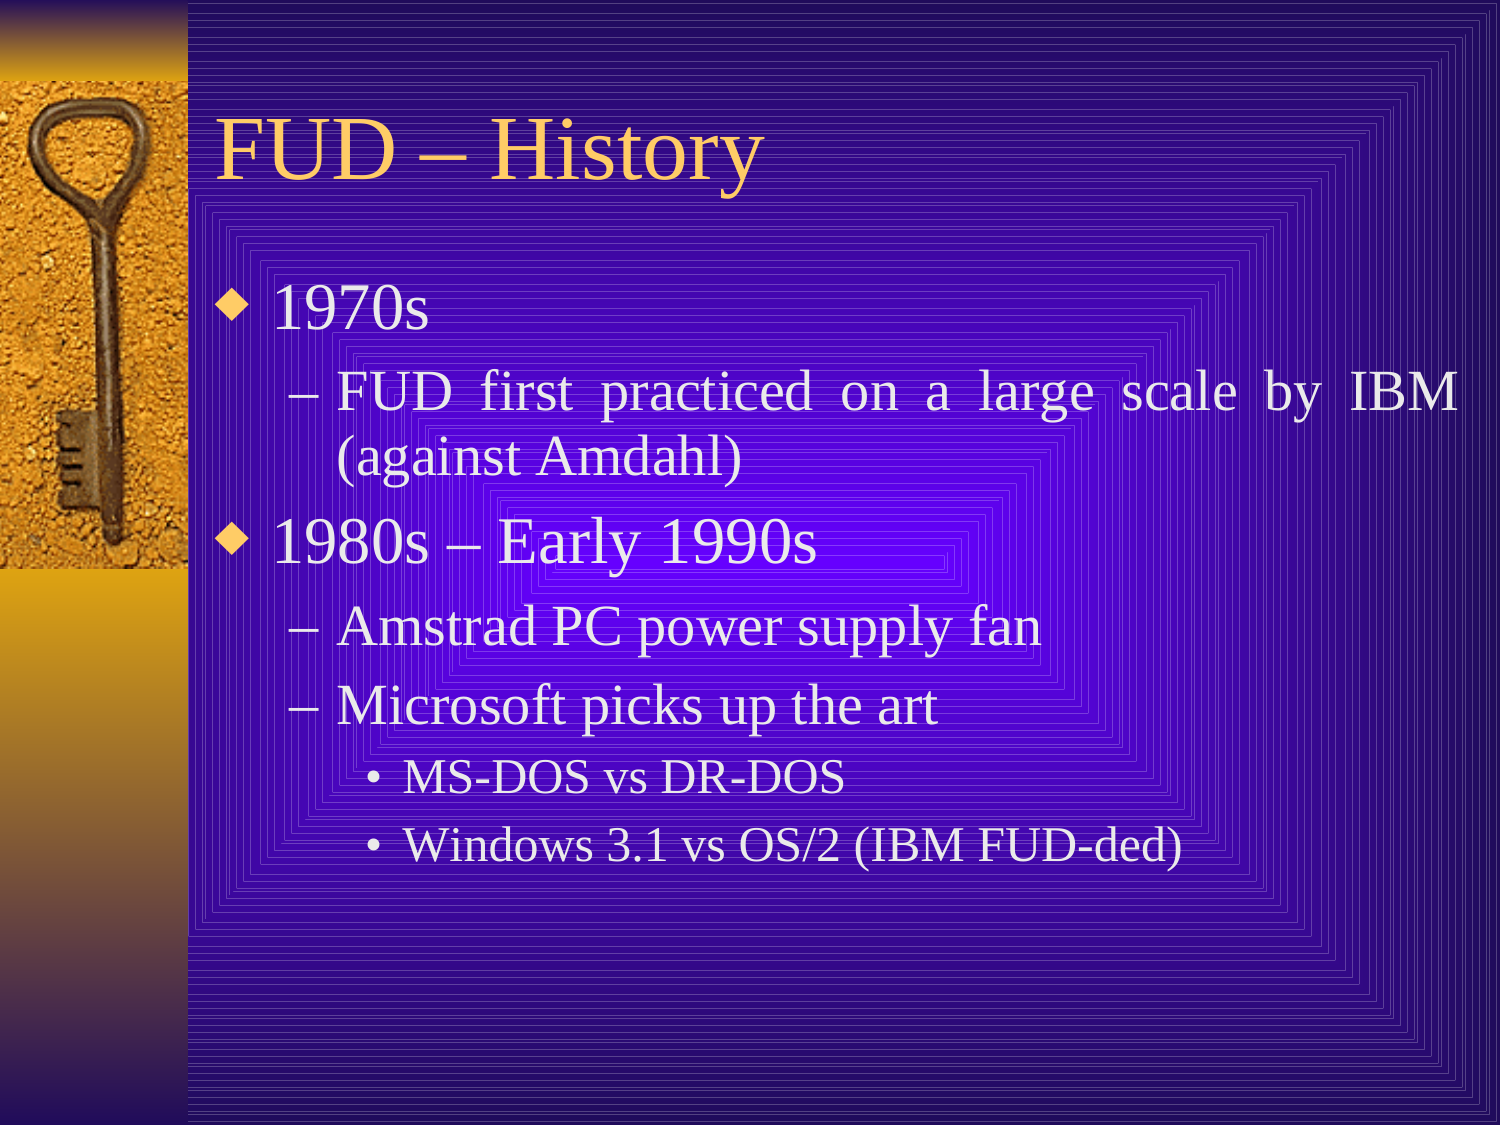

# FUD – History
1970s
FUD first practiced on a large scale by IBM (against Amdahl)
1980s – Early 1990s
Amstrad PC power supply fan
Microsoft picks up the art
MS-DOS vs DR-DOS
Windows 3.1 vs OS/2 (IBM FUD-ded)